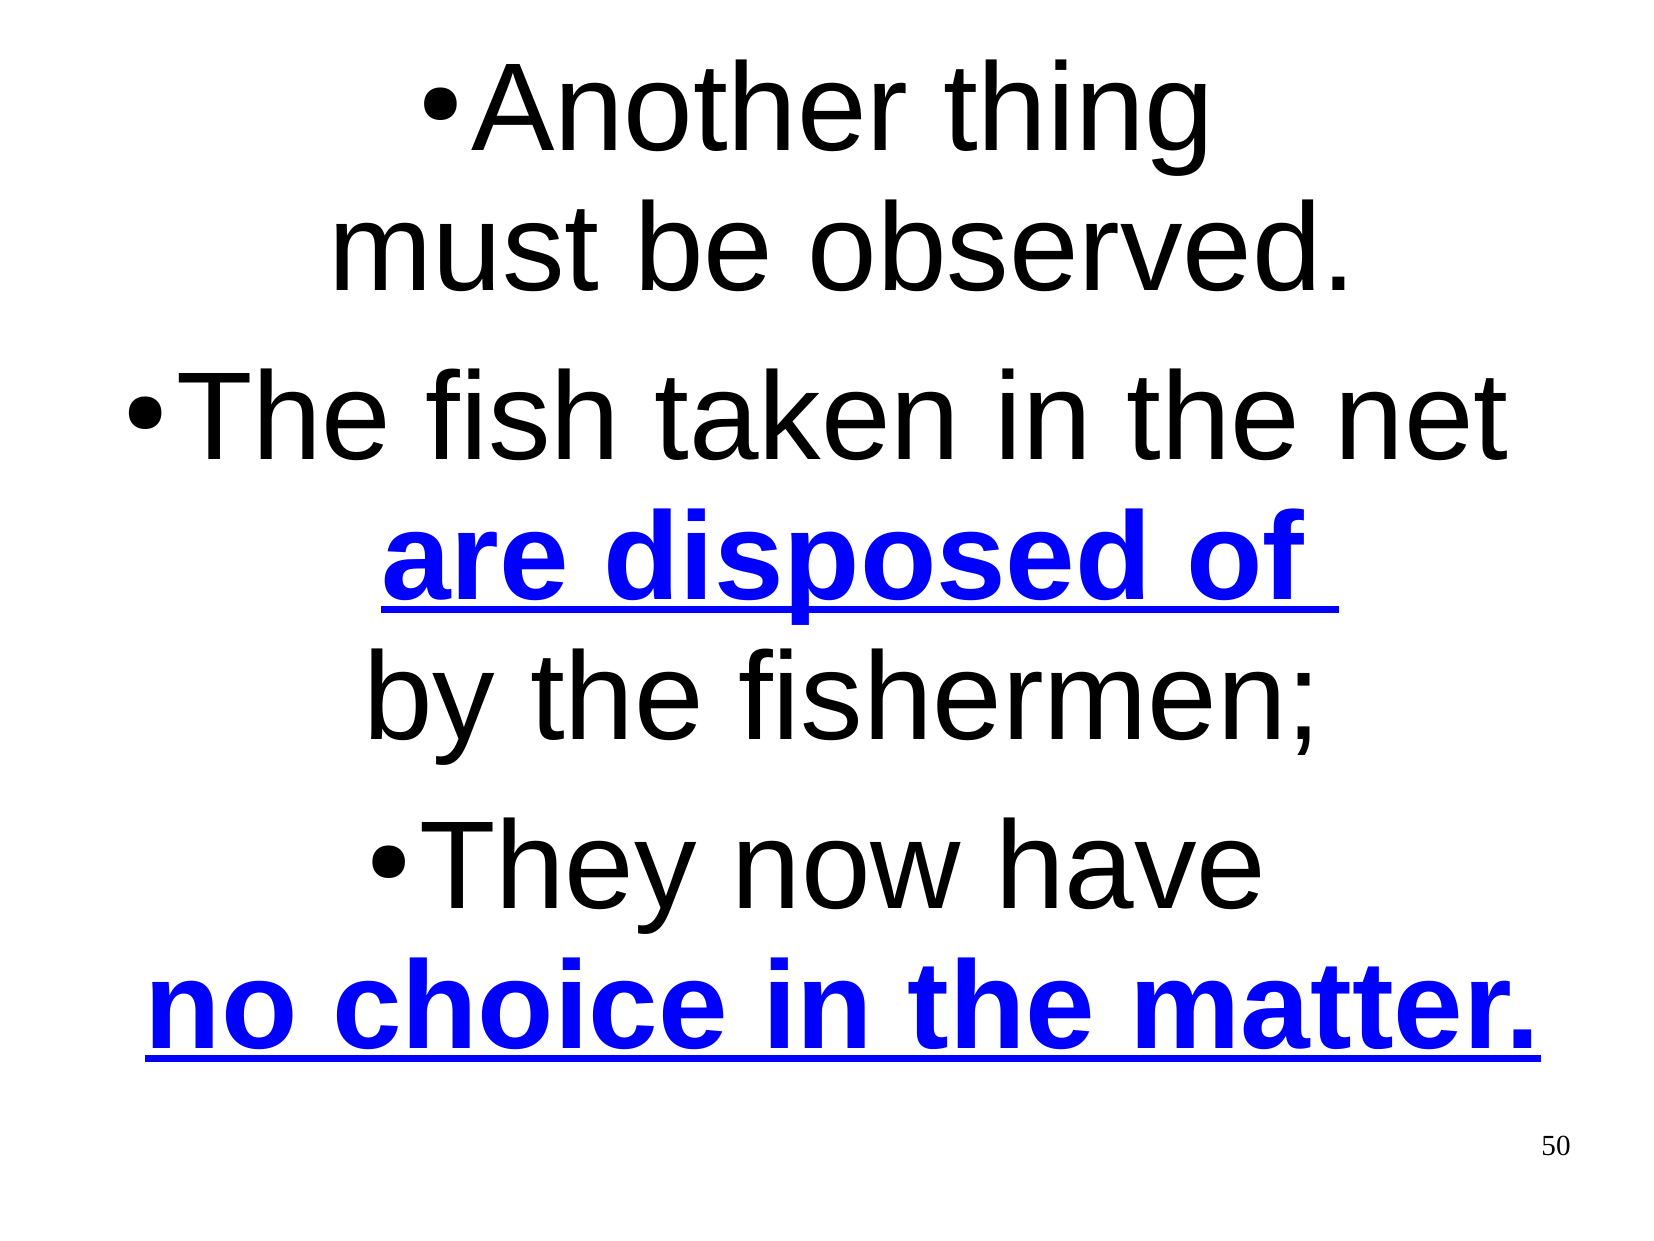

# Another thing must be observed.
The fish taken in the net
are disposed of
by the fishermen;
They now have
no choice in the matter.
50